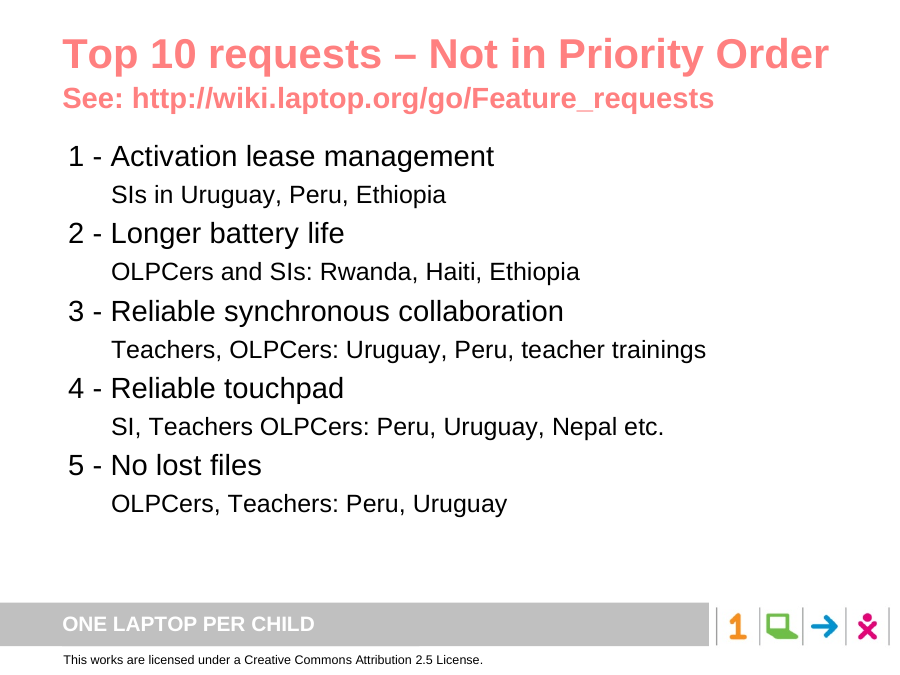

Top 10 requests – Not in Priority Order
See: http://wiki.laptop.org/go/Feature_requests
1 - Activation lease management
	SIs in Uruguay, Peru, Ethiopia
2 - Longer battery life
	OLPCers and SIs: Rwanda, Haiti, Ethiopia
3 - Reliable synchronous collaboration
	Teachers, OLPCers: Uruguay, Peru, teacher trainings
4 - Reliable touchpad
	SI, Teachers OLPCers: Peru, Uruguay, Nepal etc.
5 - No lost files
	OLPCers, Teachers: Peru, Uruguay